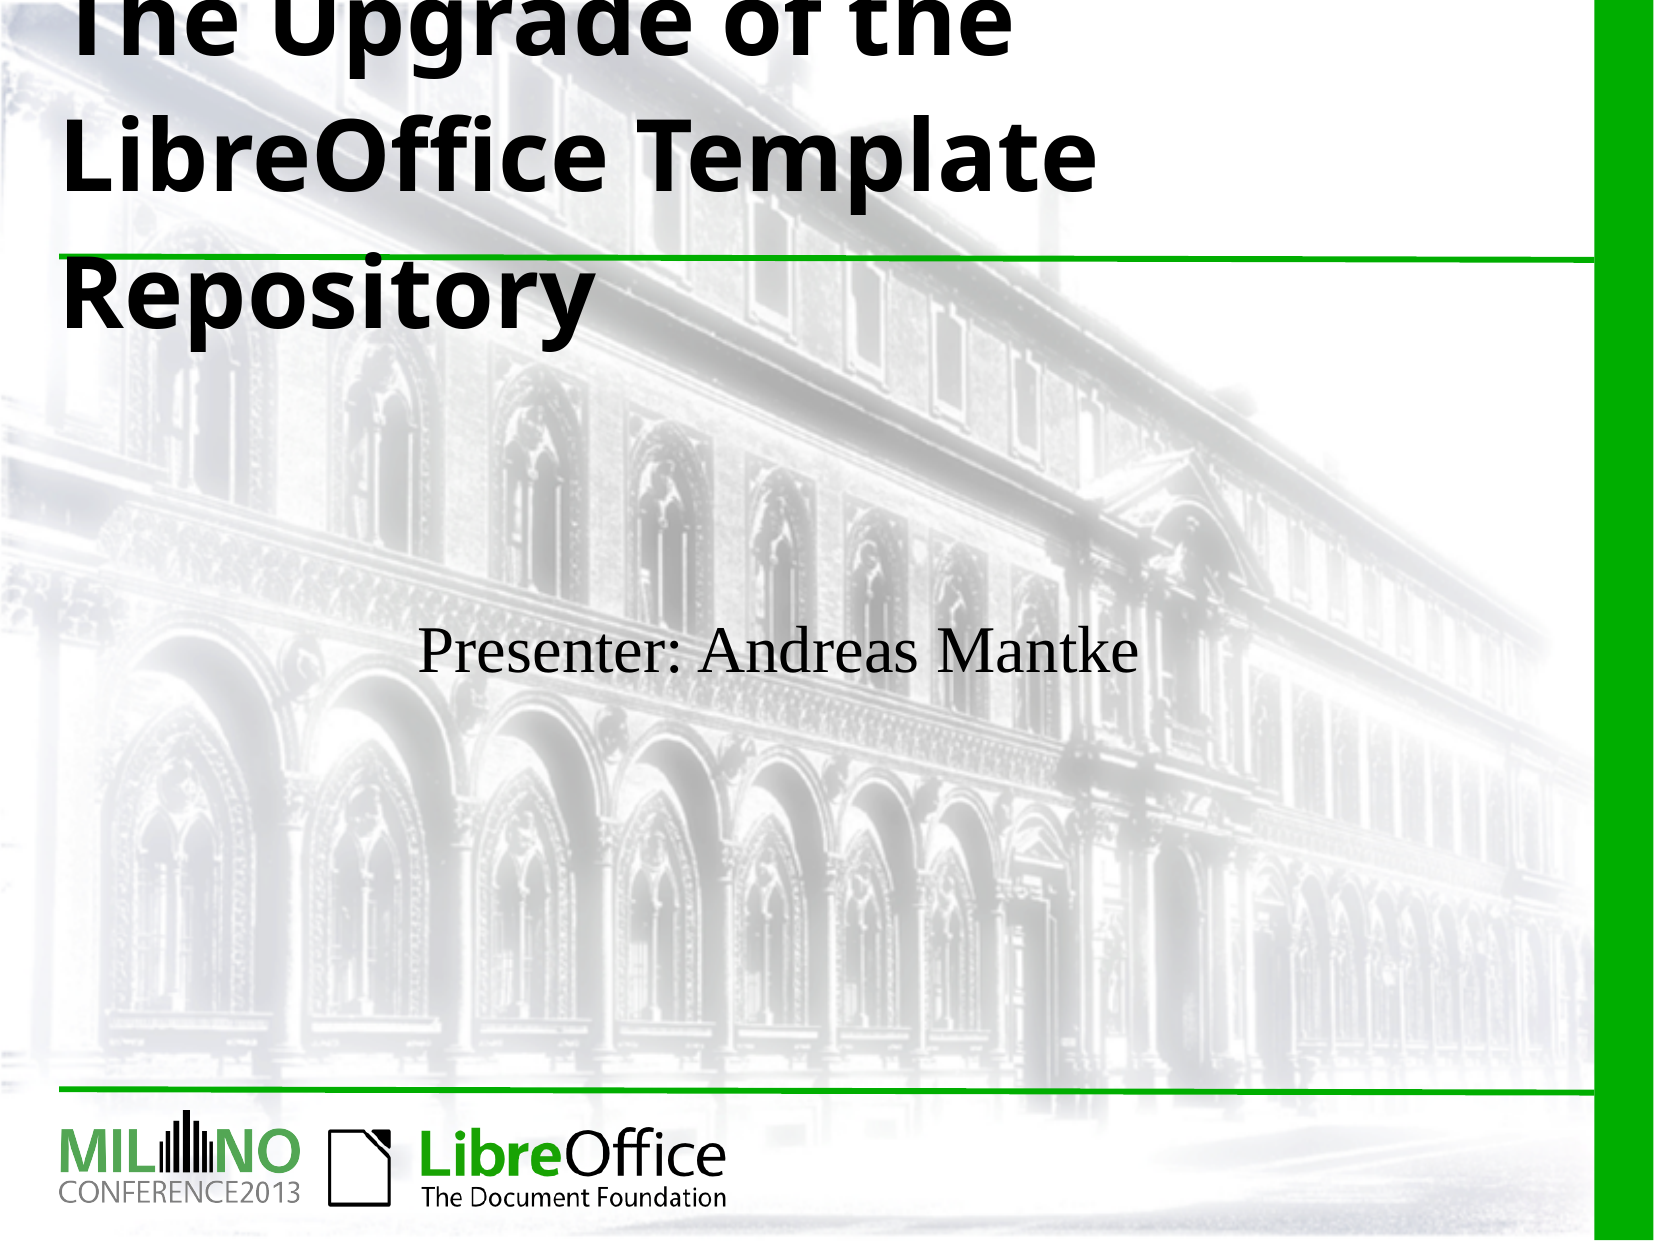

# The Upgrade of the LibreOffice Template Repository
Presenter: Andreas Mantke